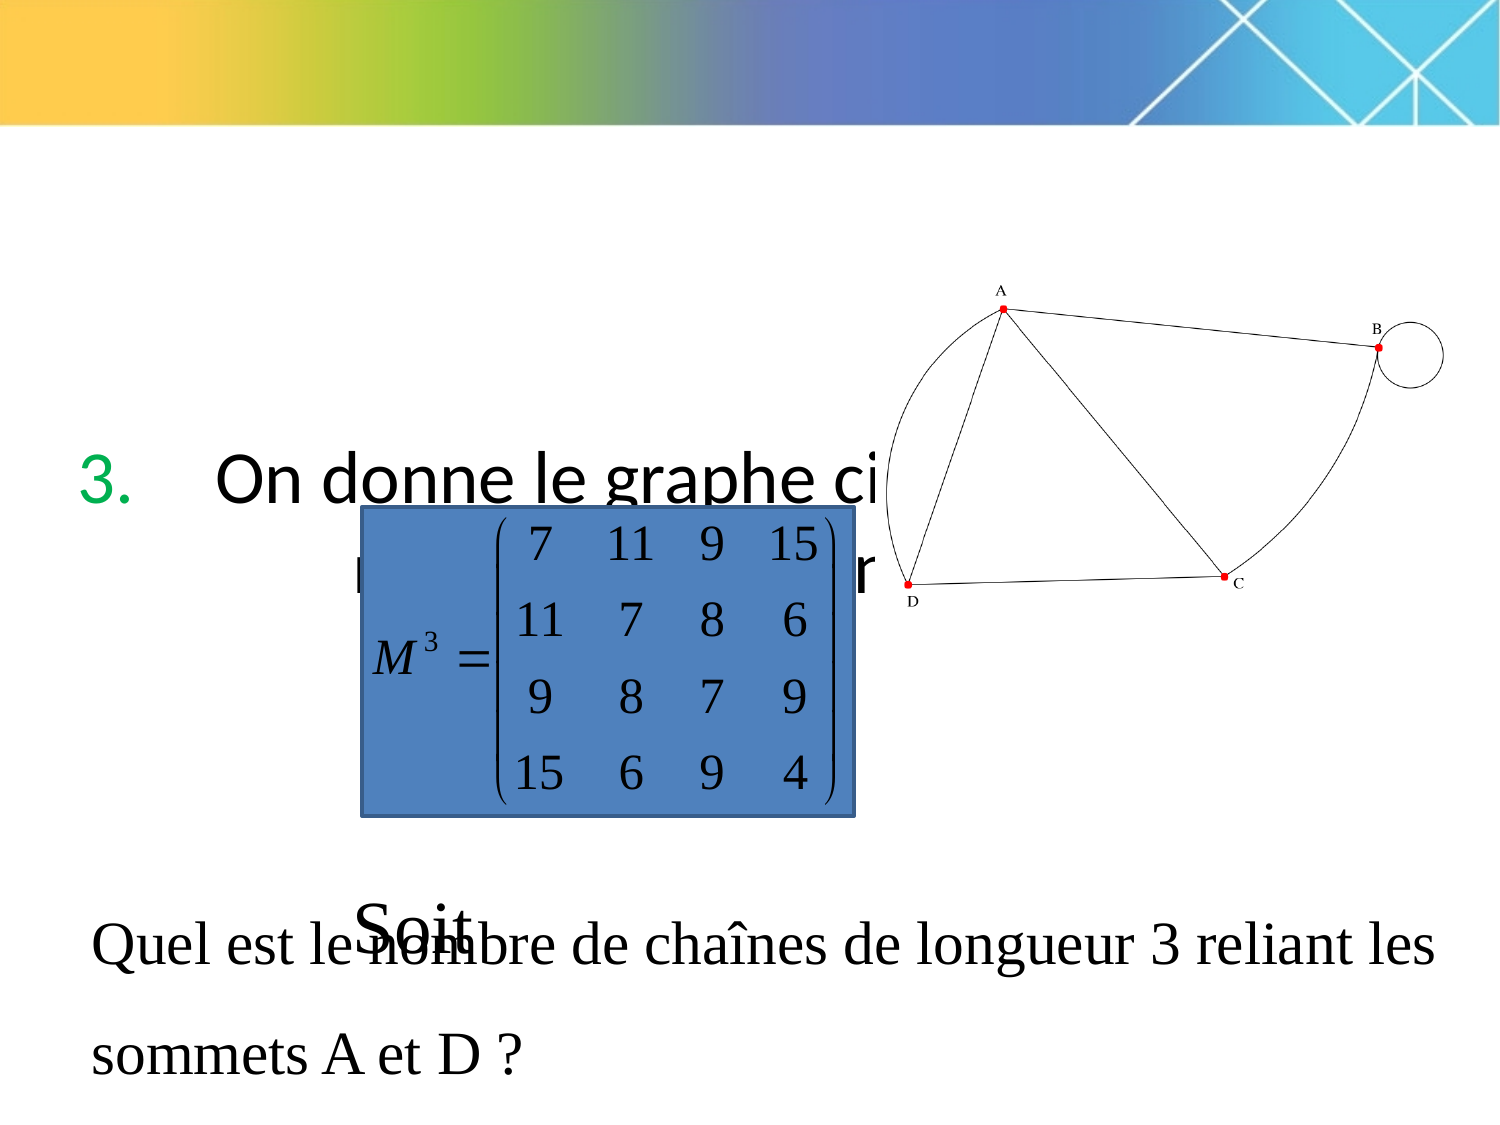

# On donne le graphe ci-dessous et M sa matrice d’adjacence. Soit
Quel est le nombre de chaînes de longueur 3 reliant les sommets A et D ?